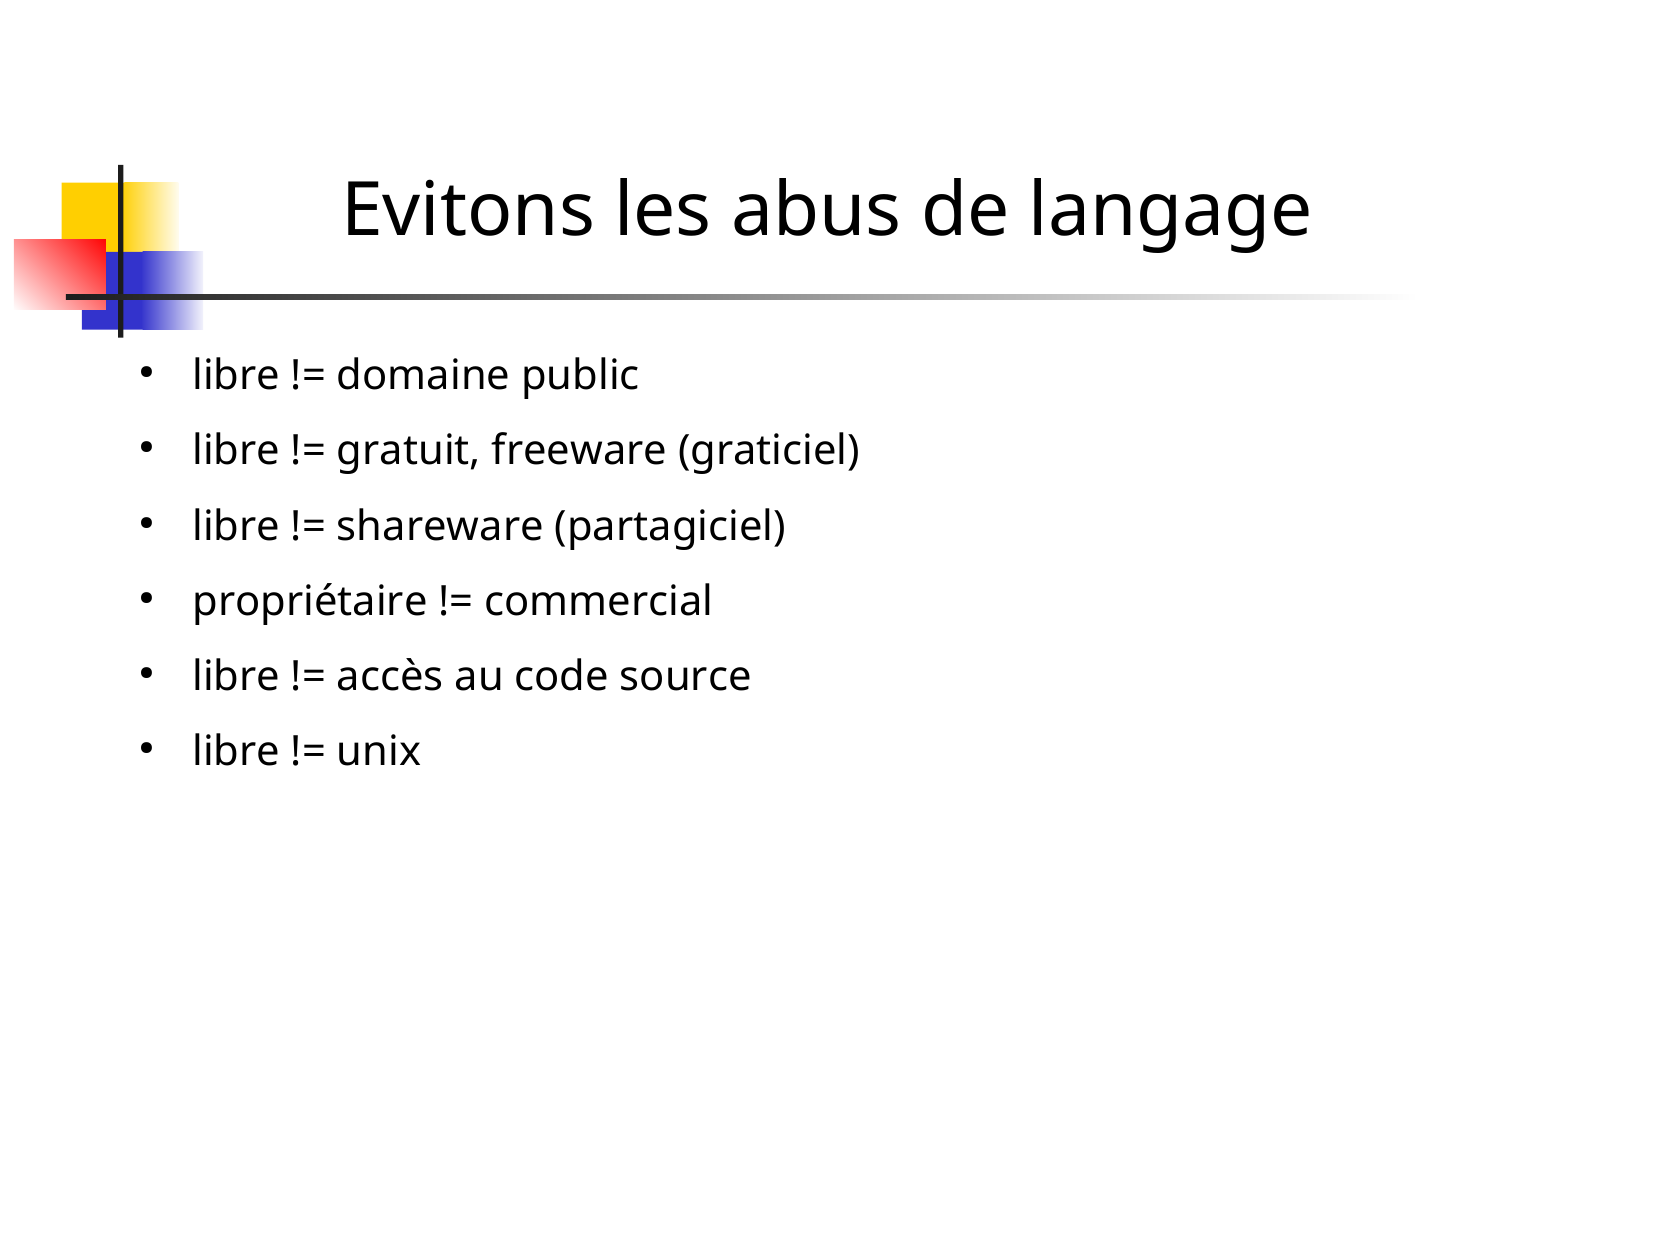

# Evitons les abus de langage
libre != domaine public
libre != gratuit, freeware (graticiel)
libre != shareware (partagiciel)
propriétaire != commercial
libre != accès au code source
libre != unix